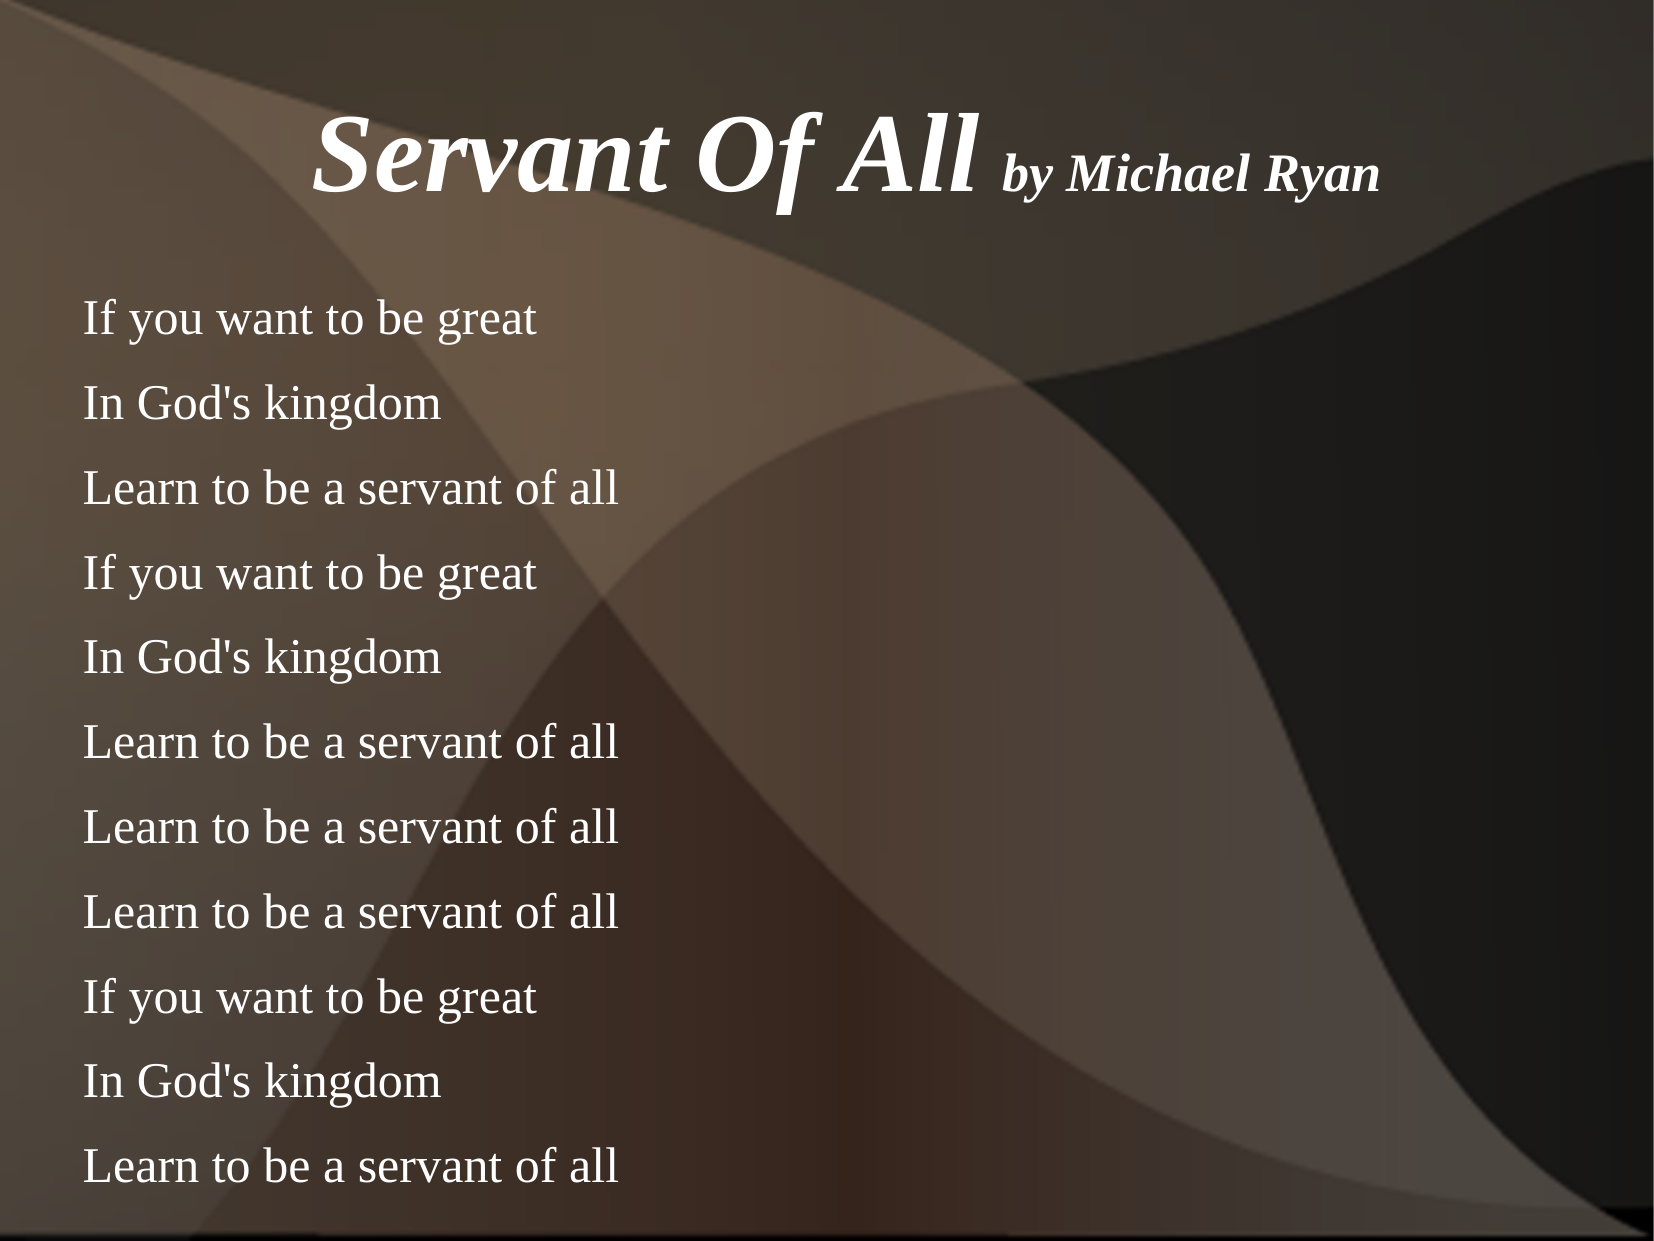

# Servant Of All by Michael Ryan
If you want to be great
In God's kingdom
Learn to be a servant of all
If you want to be great
In God's kingdom
Learn to be a servant of all
Learn to be a servant of all
Learn to be a servant of all
If you want to be great
In God's kingdom
Learn to be a servant of all